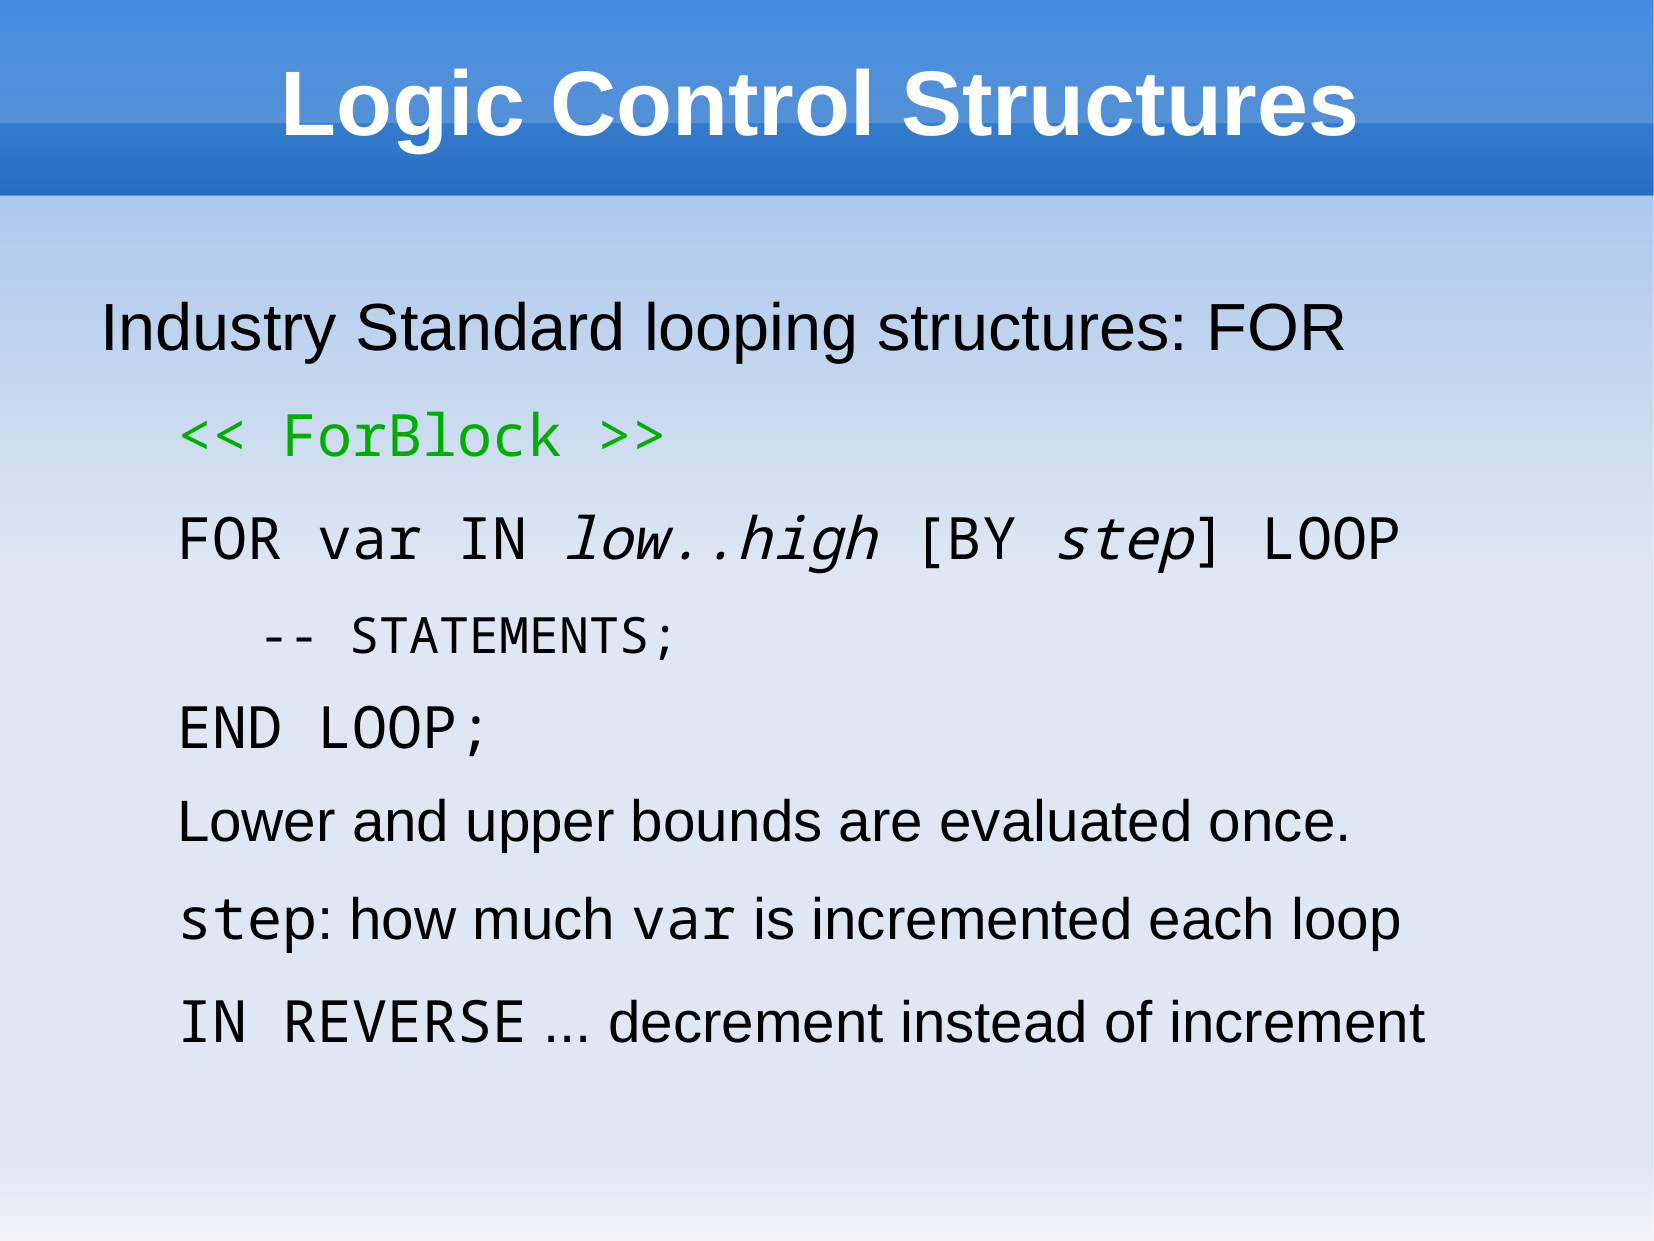

# Logic Control Structures
Industry Standard looping structures: FOR
<< ForBlock >>
FOR var IN low..high [BY step] LOOP
-- STATEMENTS;
END LOOP;
Lower and upper bounds are evaluated once.
step: how much var is incremented each loop
IN REVERSE ... decrement instead of increment